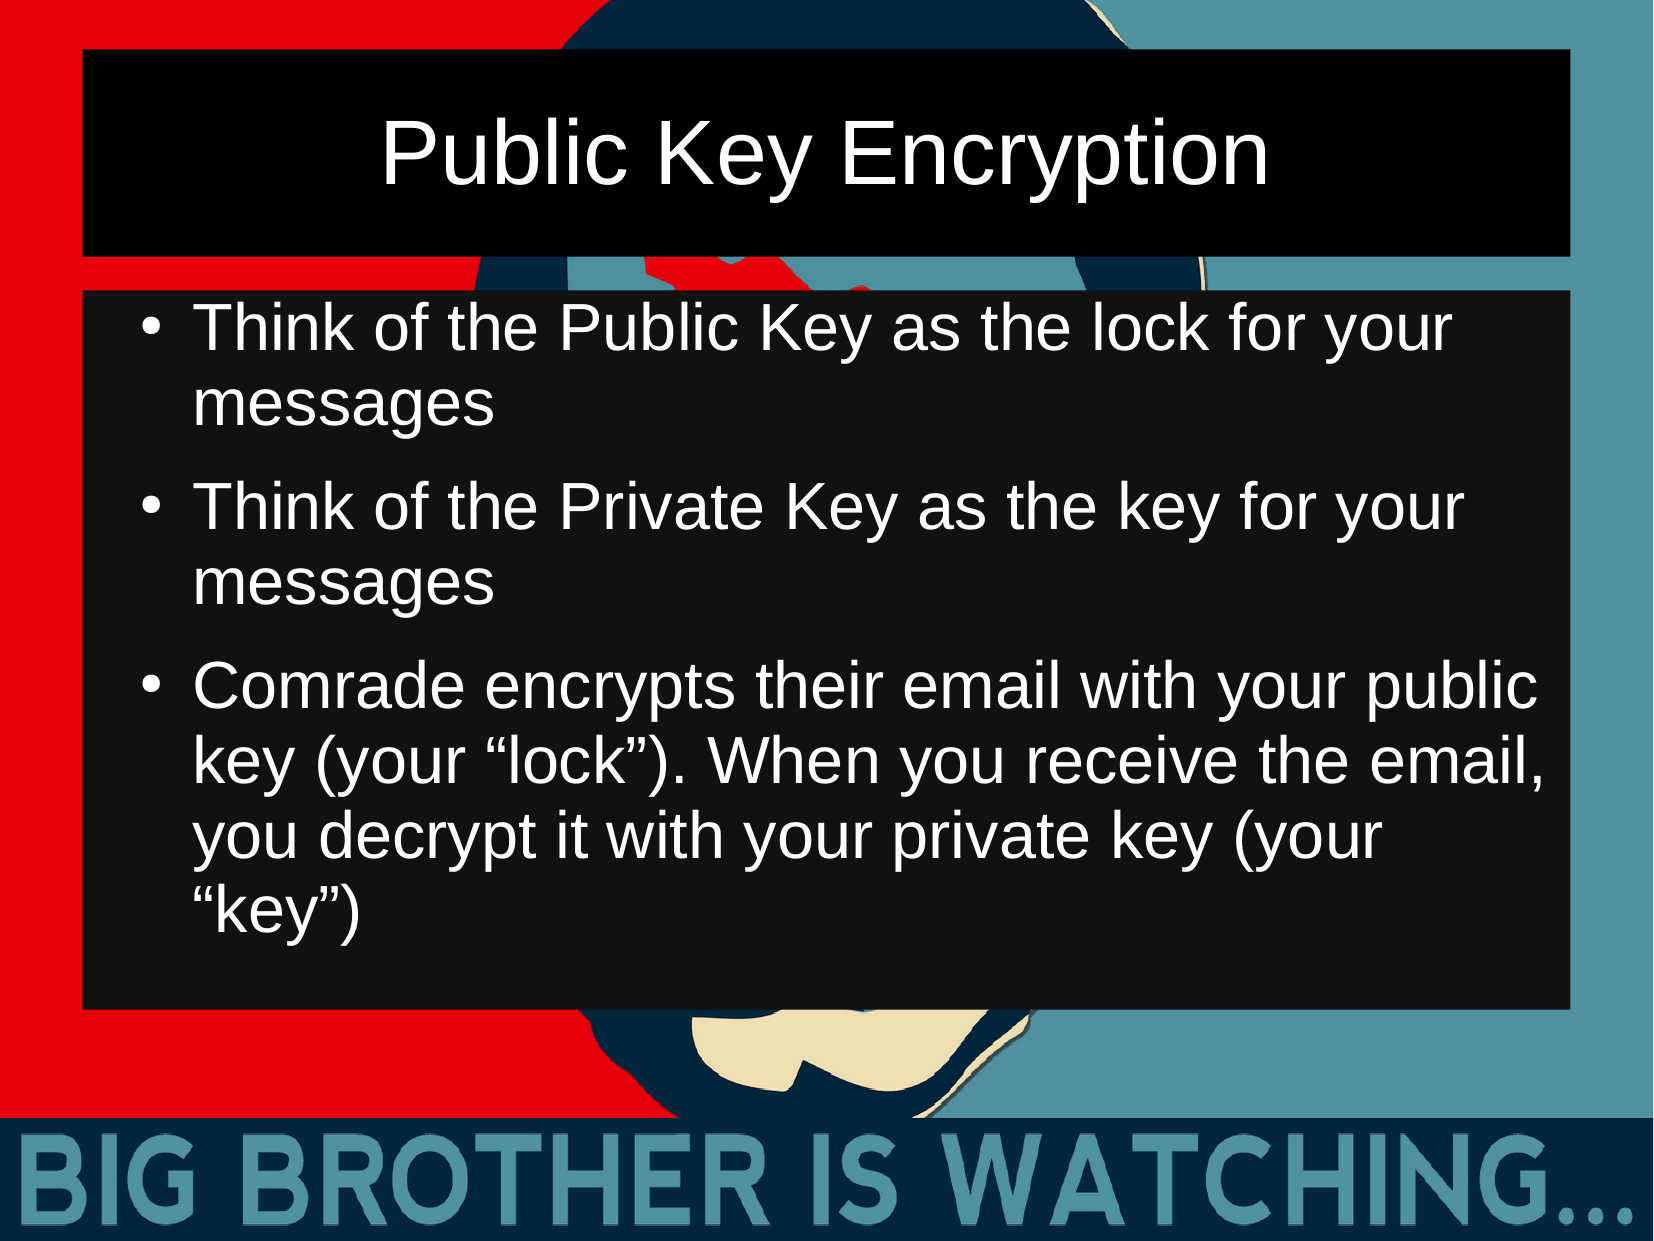

# Public Key Encryption
Think of the Public Key as the lock for your messages
Think of the Private Key as the key for your messages
Comrade encrypts their email with your public key (your “lock”). When you receive the email, you decrypt it with your private key (your “key”)